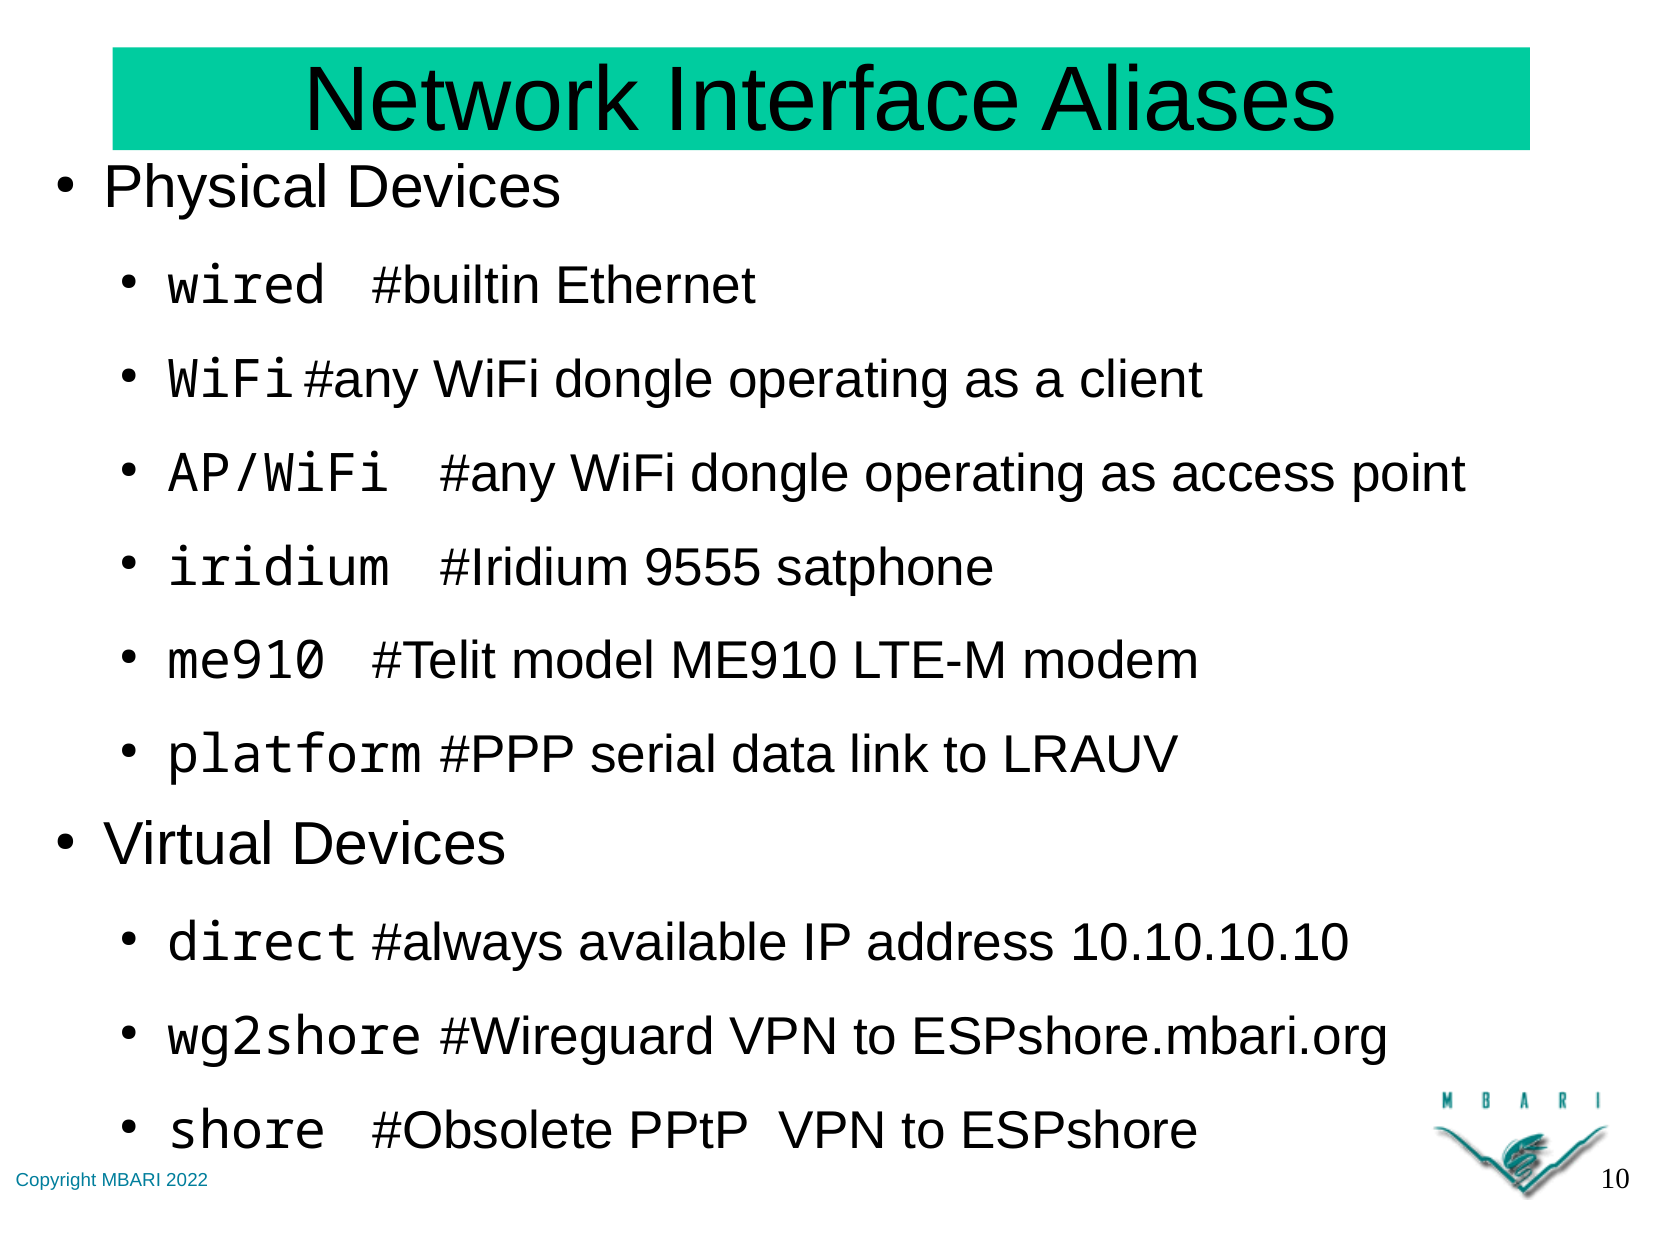

# Network Interface Aliases
Physical Devices
wired		#builtin Ethernet
WiFi			#any WiFi dongle operating as a client
AP/WiFi	#any WiFi dongle operating as access point
iridium	#Iridium 9555 satphone
me910		#Telit model ME910 LTE-M modem
platform	#PPP serial data link to LRAUV
Virtual Devices
direct		#always available IP address 10.10.10.10
wg2shore	#Wireguard VPN to ESPshore.mbari.org
shore		#Obsolete PPtP VPN to ESPshore